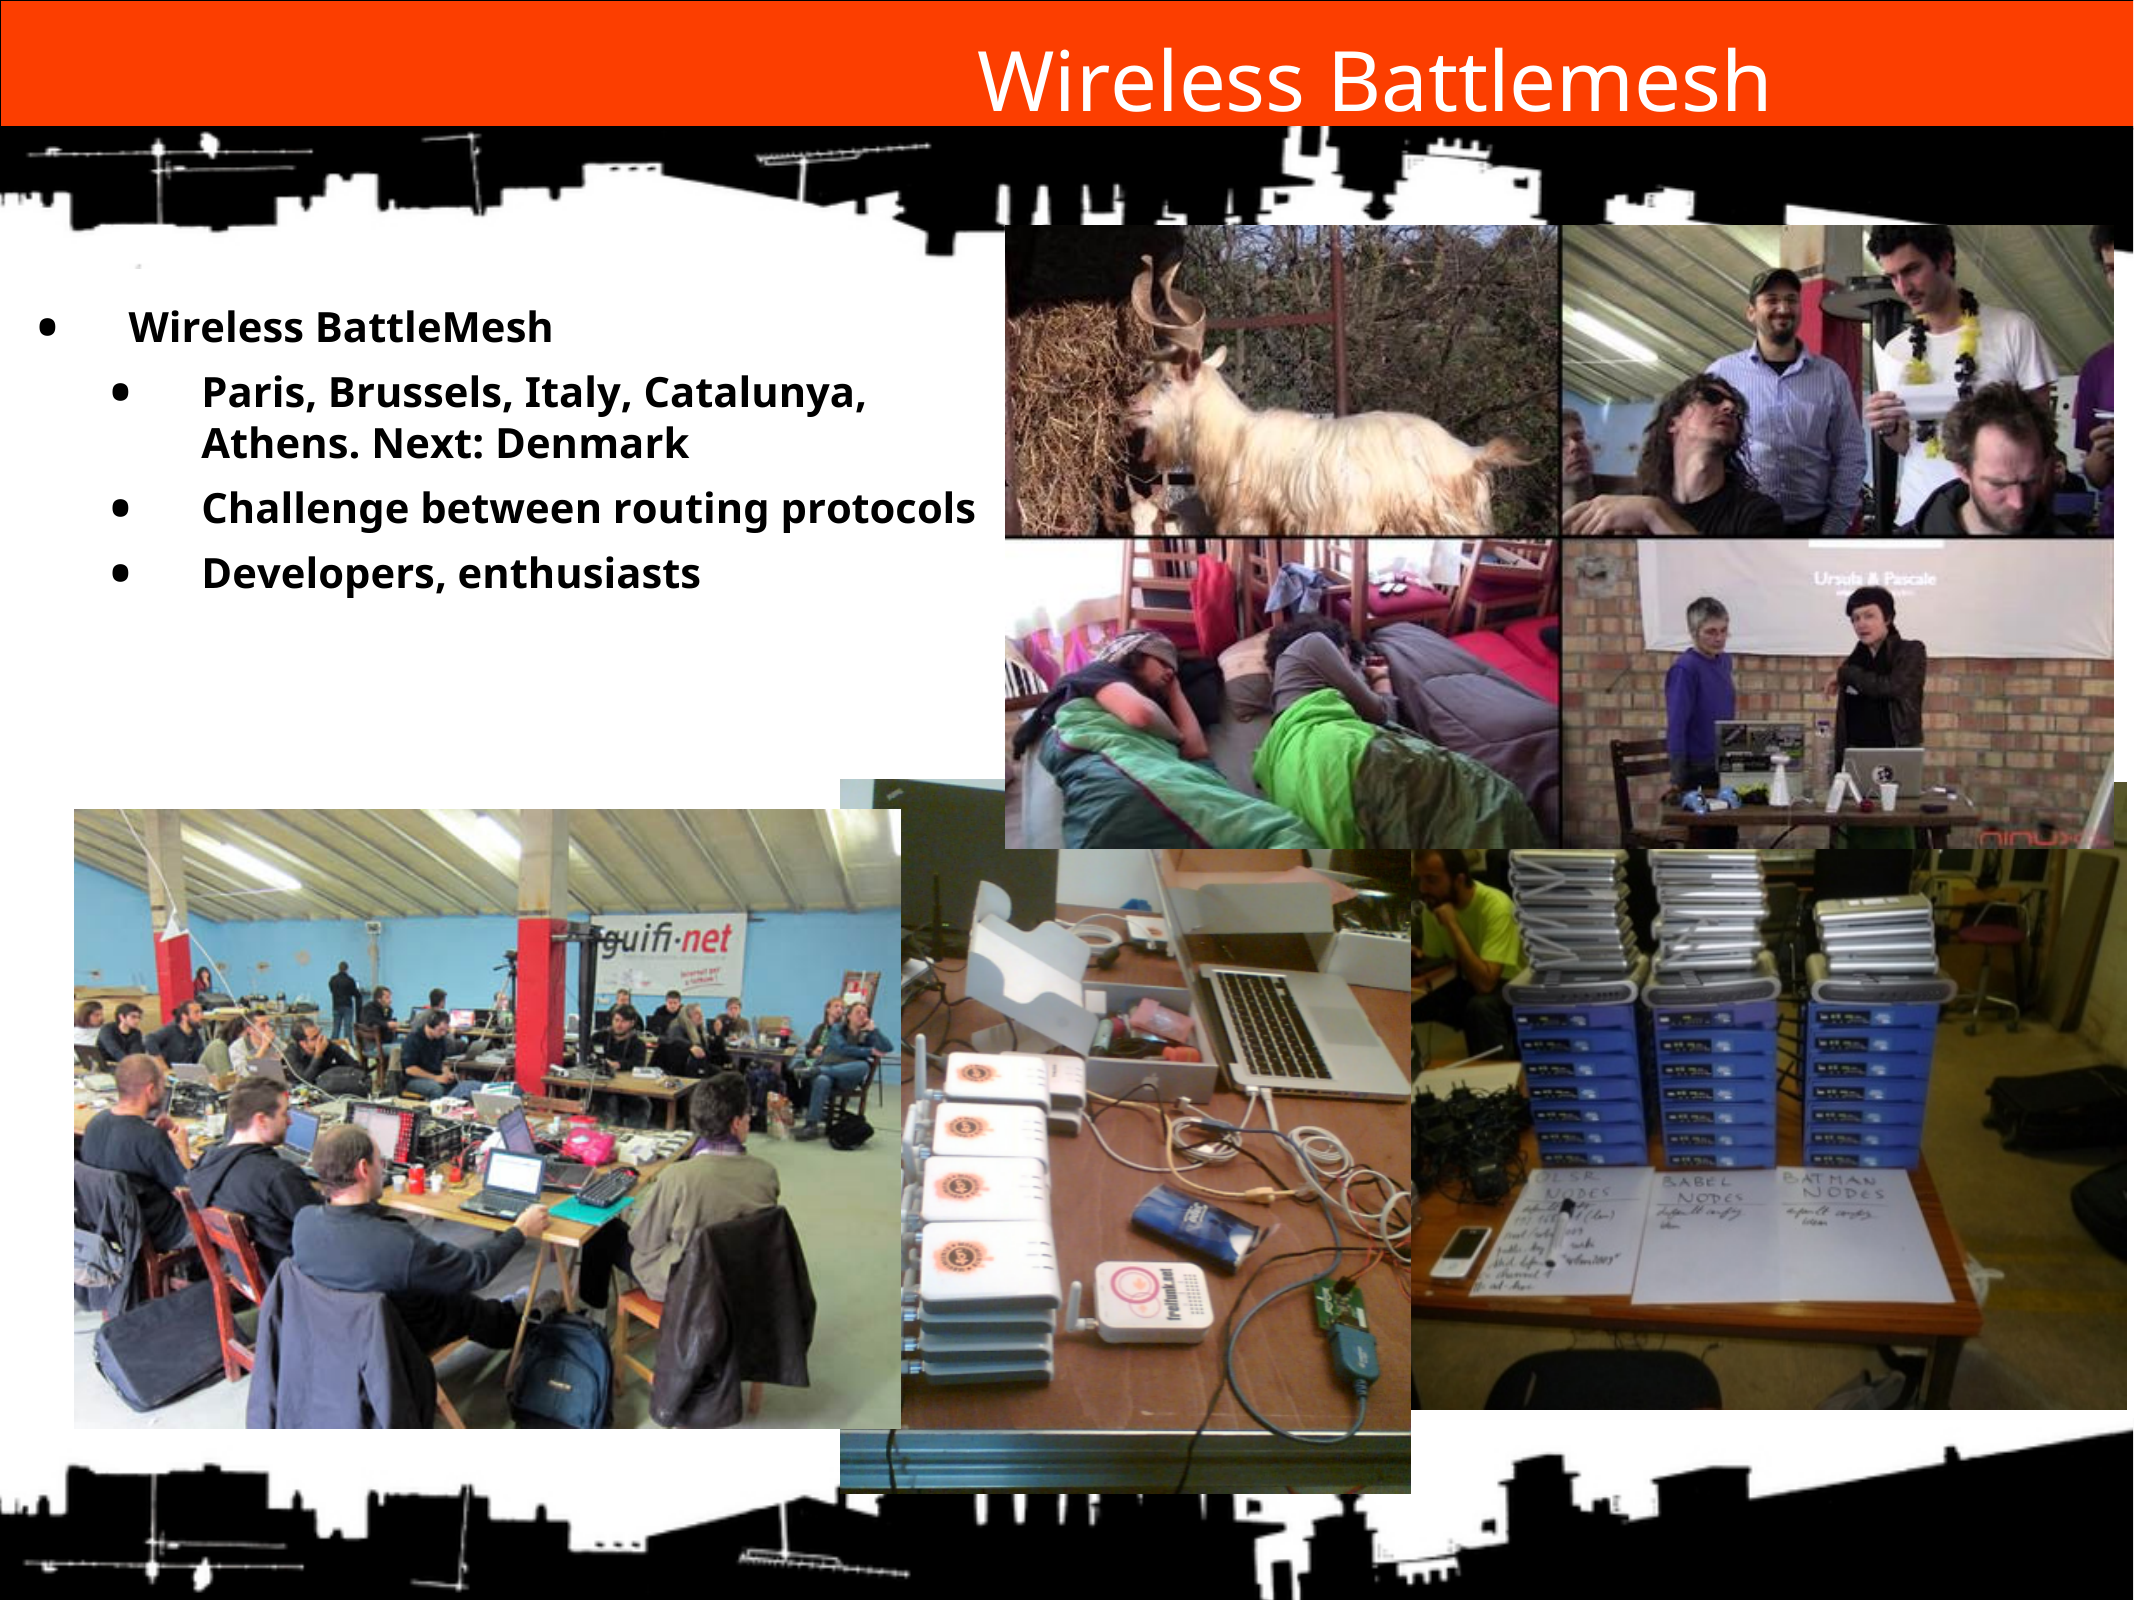

# Wireless Battlemesh
Wireless BattleMesh
Paris, Brussels, Italy, Catalunya, Athens. Next: Denmark
Challenge between routing protocols
Developers, enthusiasts